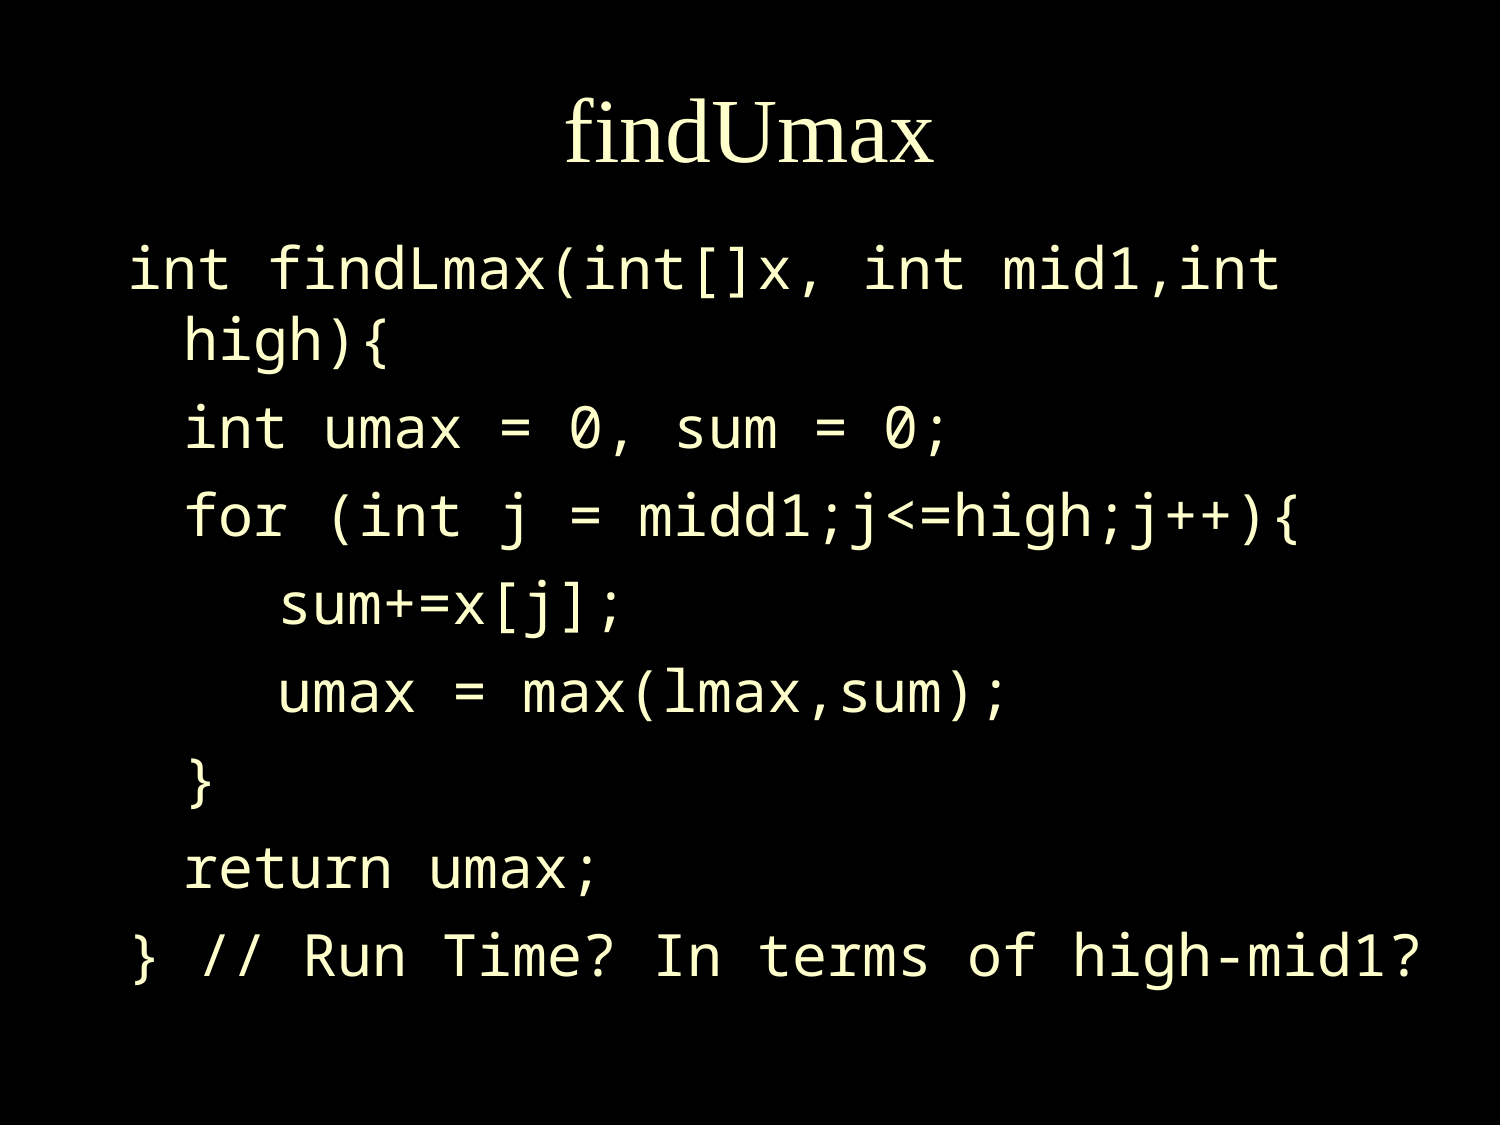

# findUmax
int findLmax(int[]x, int mid1,int high){
	int umax = 0, sum = 0;
	for (int j = midd1;j<=high;j++){
		sum+=x[j];
		umax = max(lmax,sum);
	}
	return umax;
} // Run Time? In terms of high-mid1?